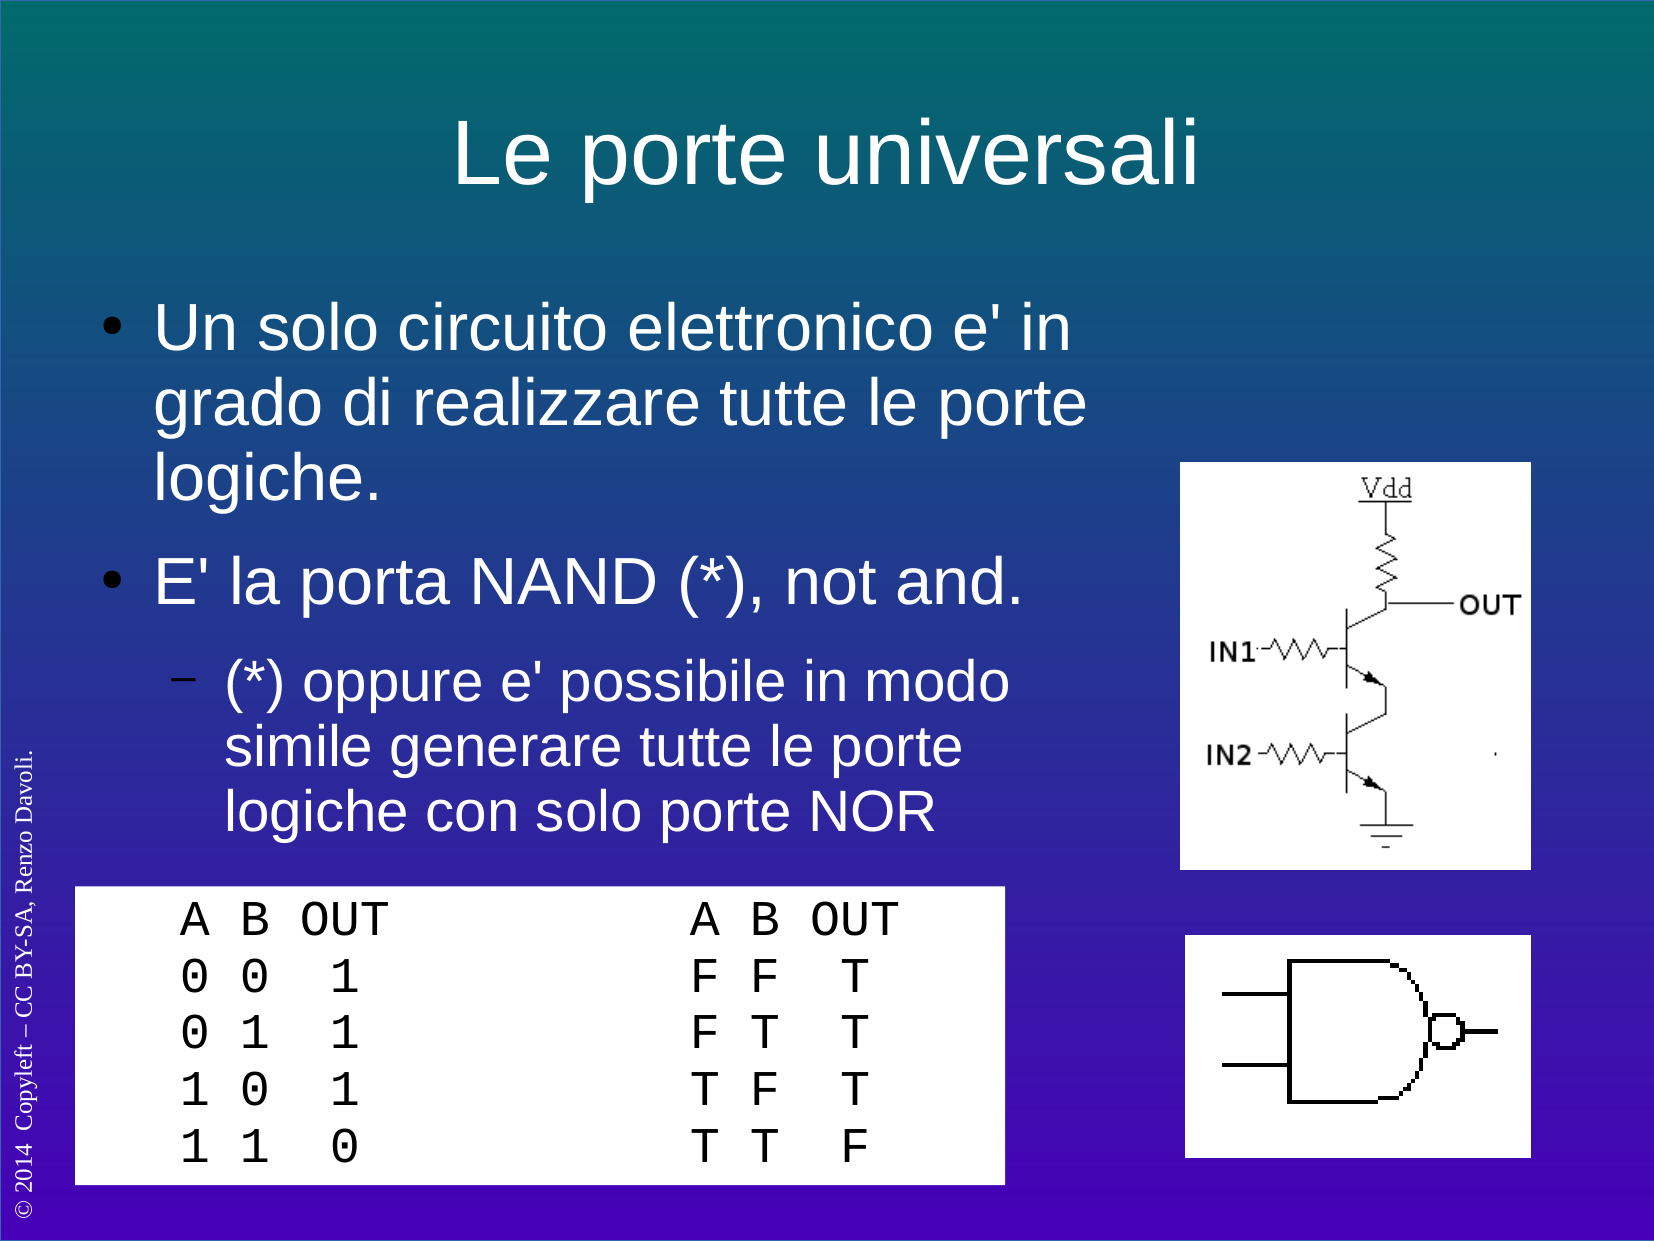

# Le porte universali
Un solo circuito elettronico e' in grado di realizzare tutte le porte logiche.
E' la porta NAND (*), not and.
(*) oppure e' possibile in modo simile generare tutte le porte logiche con solo porte NOR
 A B OUT A B OUT
 0 0 1 F F T
 0 1 1 F T T
 1 0 1 T F T
 1 1 0 T T F